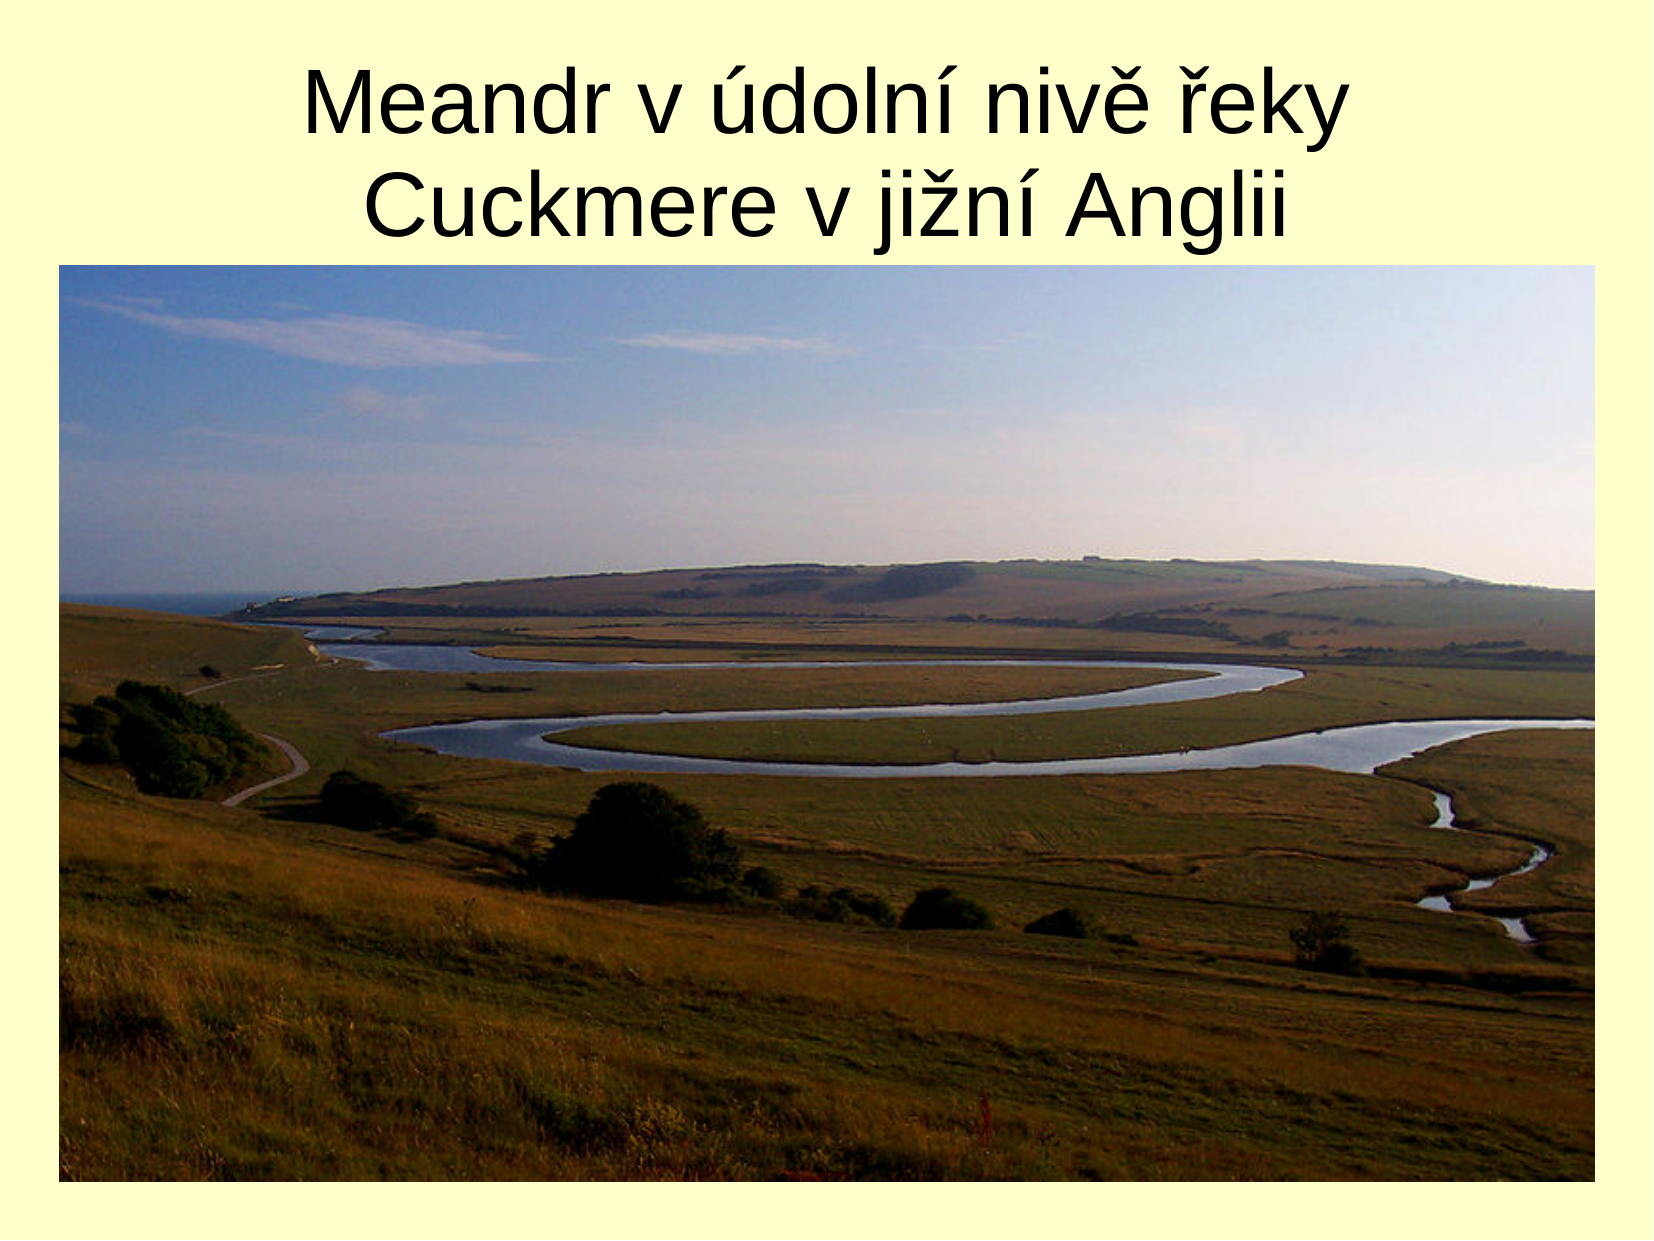

# Meandr v údolní nivě řeky Cuckmere v jižní Anglii